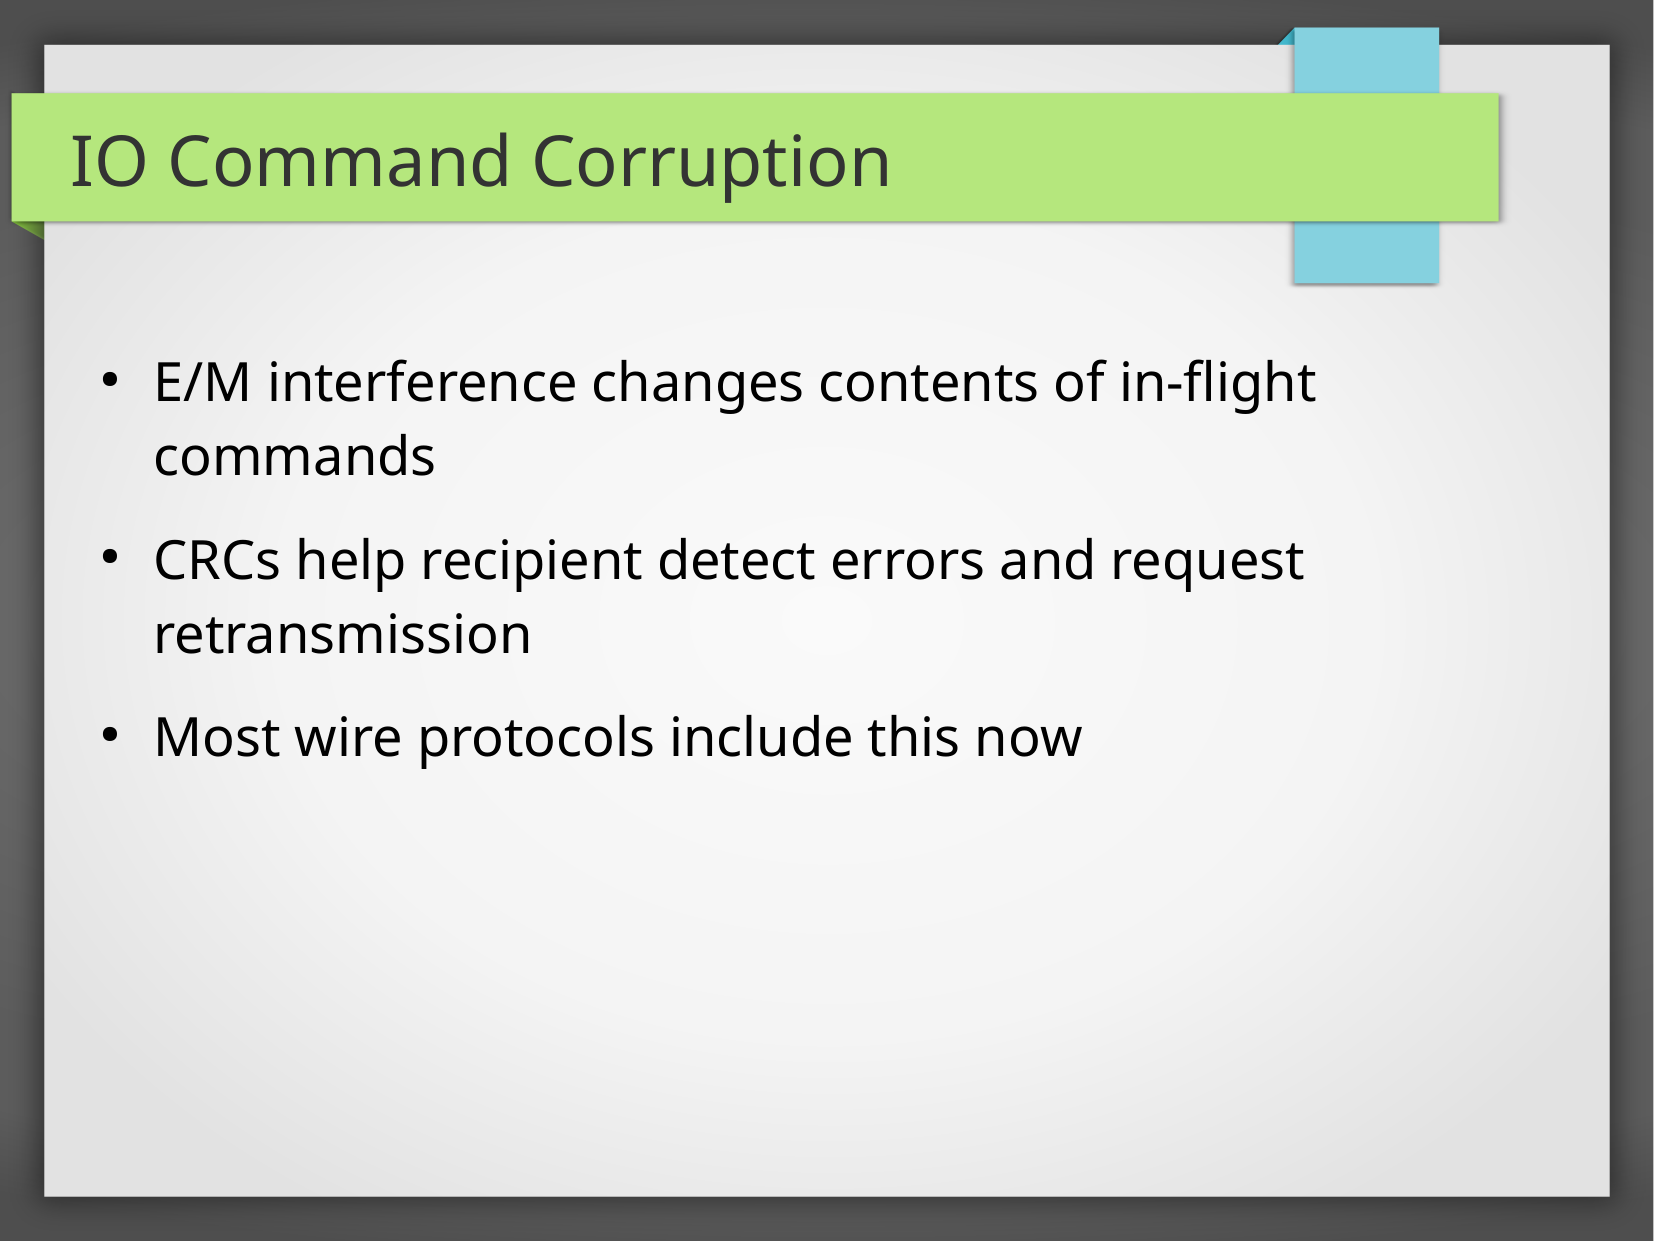

# IO Command Corruption
E/M interference changes contents of in-flight commands
CRCs help recipient detect errors and request retransmission
Most wire protocols include this now